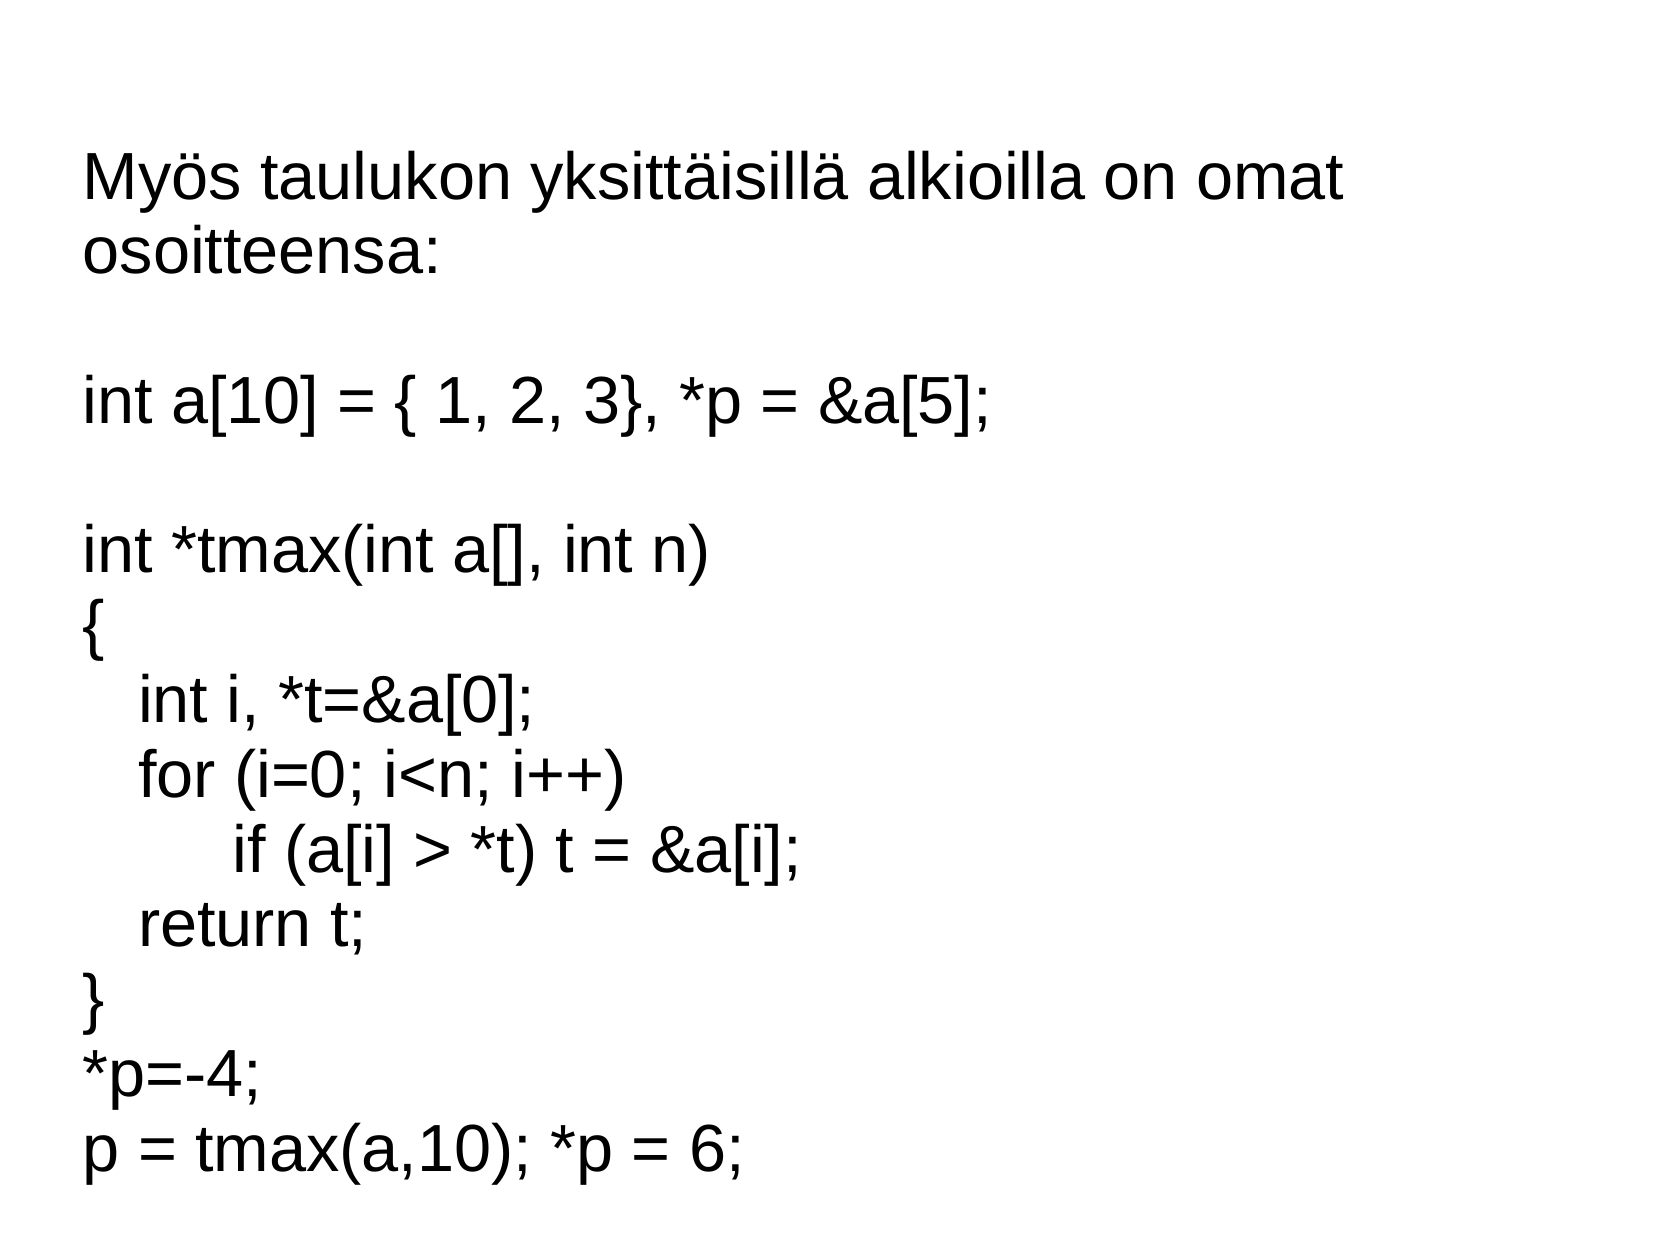

Myös taulukon yksittäisillä alkioilla on omat osoitteensa:
int a[10] = { 1, 2, 3}, *p = &a[5];
int *tmax(int a[], int n)
{
 int i, *t=&a[0];
 for (i=0; i<n; i++)
		if (a[i] > *t) t = &a[i];
 return t;
}
*p=-4;
p = tmax(a,10); *p = 6;